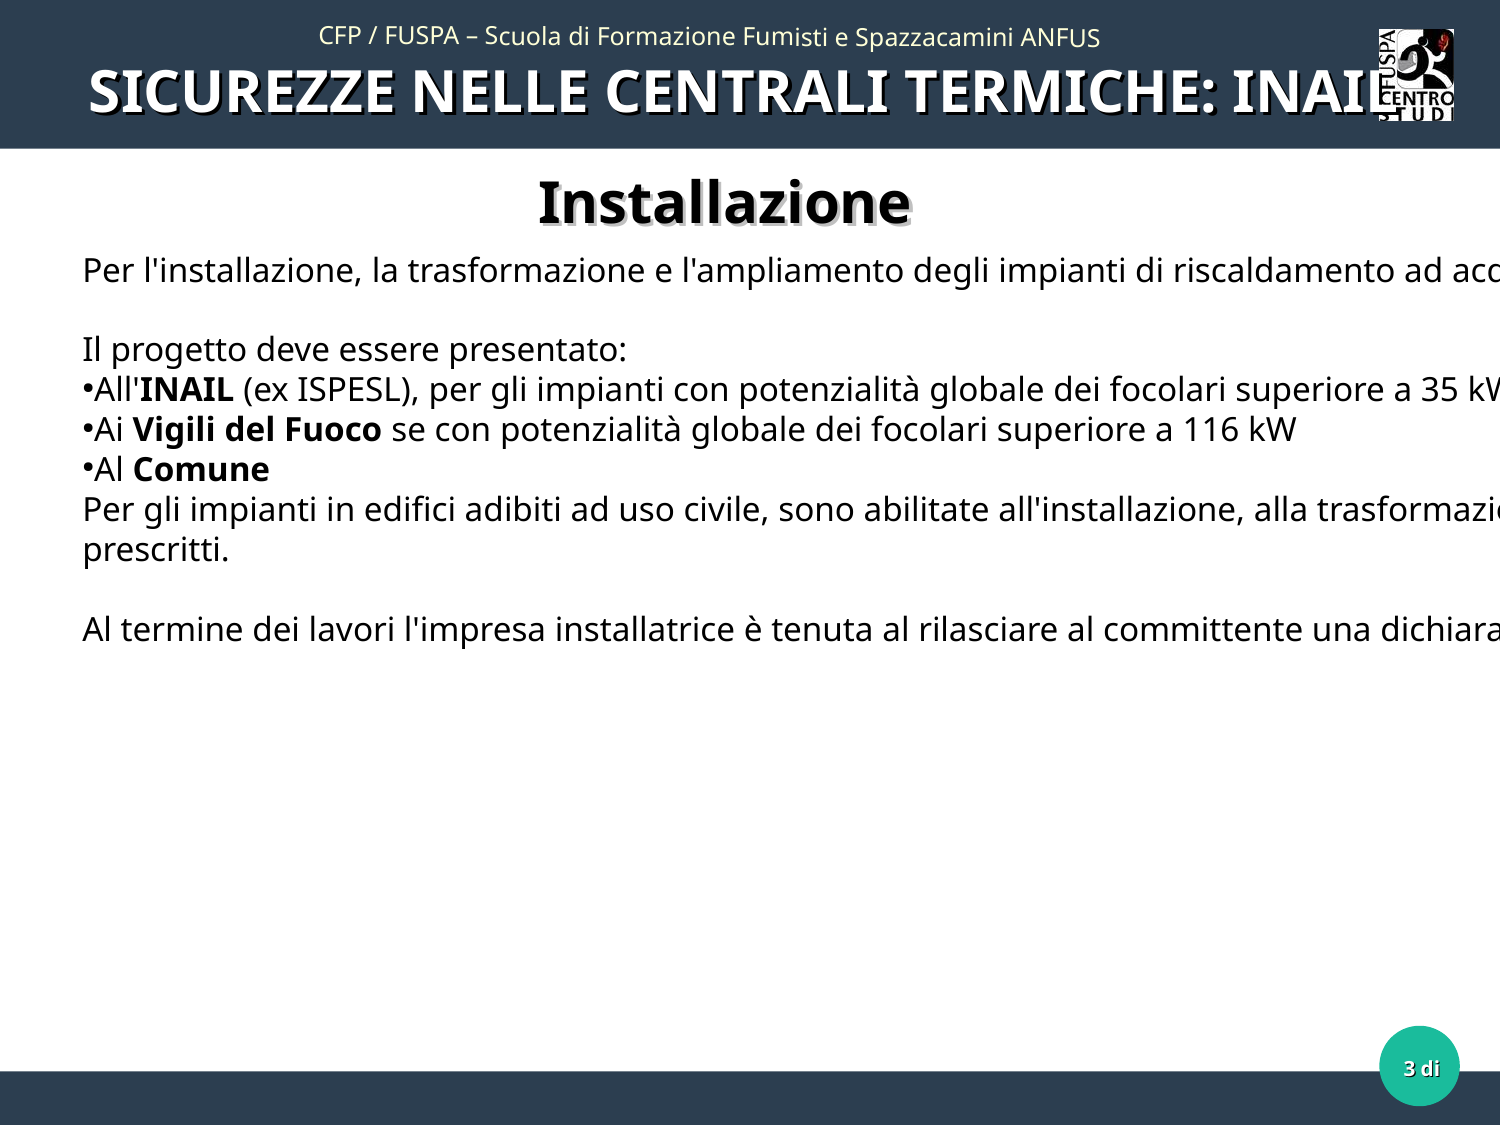

# Installazione
Per l'installazione, la trasformazione e l'ampliamento degli impianti di riscaldamento ad acqua calda è obbligatoria la redazione del progetto da parte di professionisti iscritti negli albi professionali.
Il progetto deve essere presentato:
All'INAIL (ex ISPESL), per gli impianti con potenzialità globale dei focolari superiore a 35 kW (30.000 kcal/h) (Art. 18, D.M. 1° dicembre 1975);
Ai Vigili del Fuoco se con potenzialità globale dei focolari superiore a 116 kW
Al Comune
Per gli impianti in edifici adibiti ad uso civile, sono abilitate all'installazione, alla trasformazione, all'ampliamento ed alla manutenzione degli impianti tutte le imprese iscritte nel registro di cui al R.D. 20 settembre 1934, n. 2011, o nell'albo provinciale delle imprese artigiane, di cui alla legge 8 agosto 1985, n. 443, aventi un responsabile tecnico con i requisiti tecnico professionali prescritti.
Al termine dei lavori l'impresa installatrice è tenuta al rilasciare al committente una dichiarazione di conformità dell'impianto alla normativa tecnica vigente in materia (art. 7, D.M. n. 37/2008). → Di.Co.